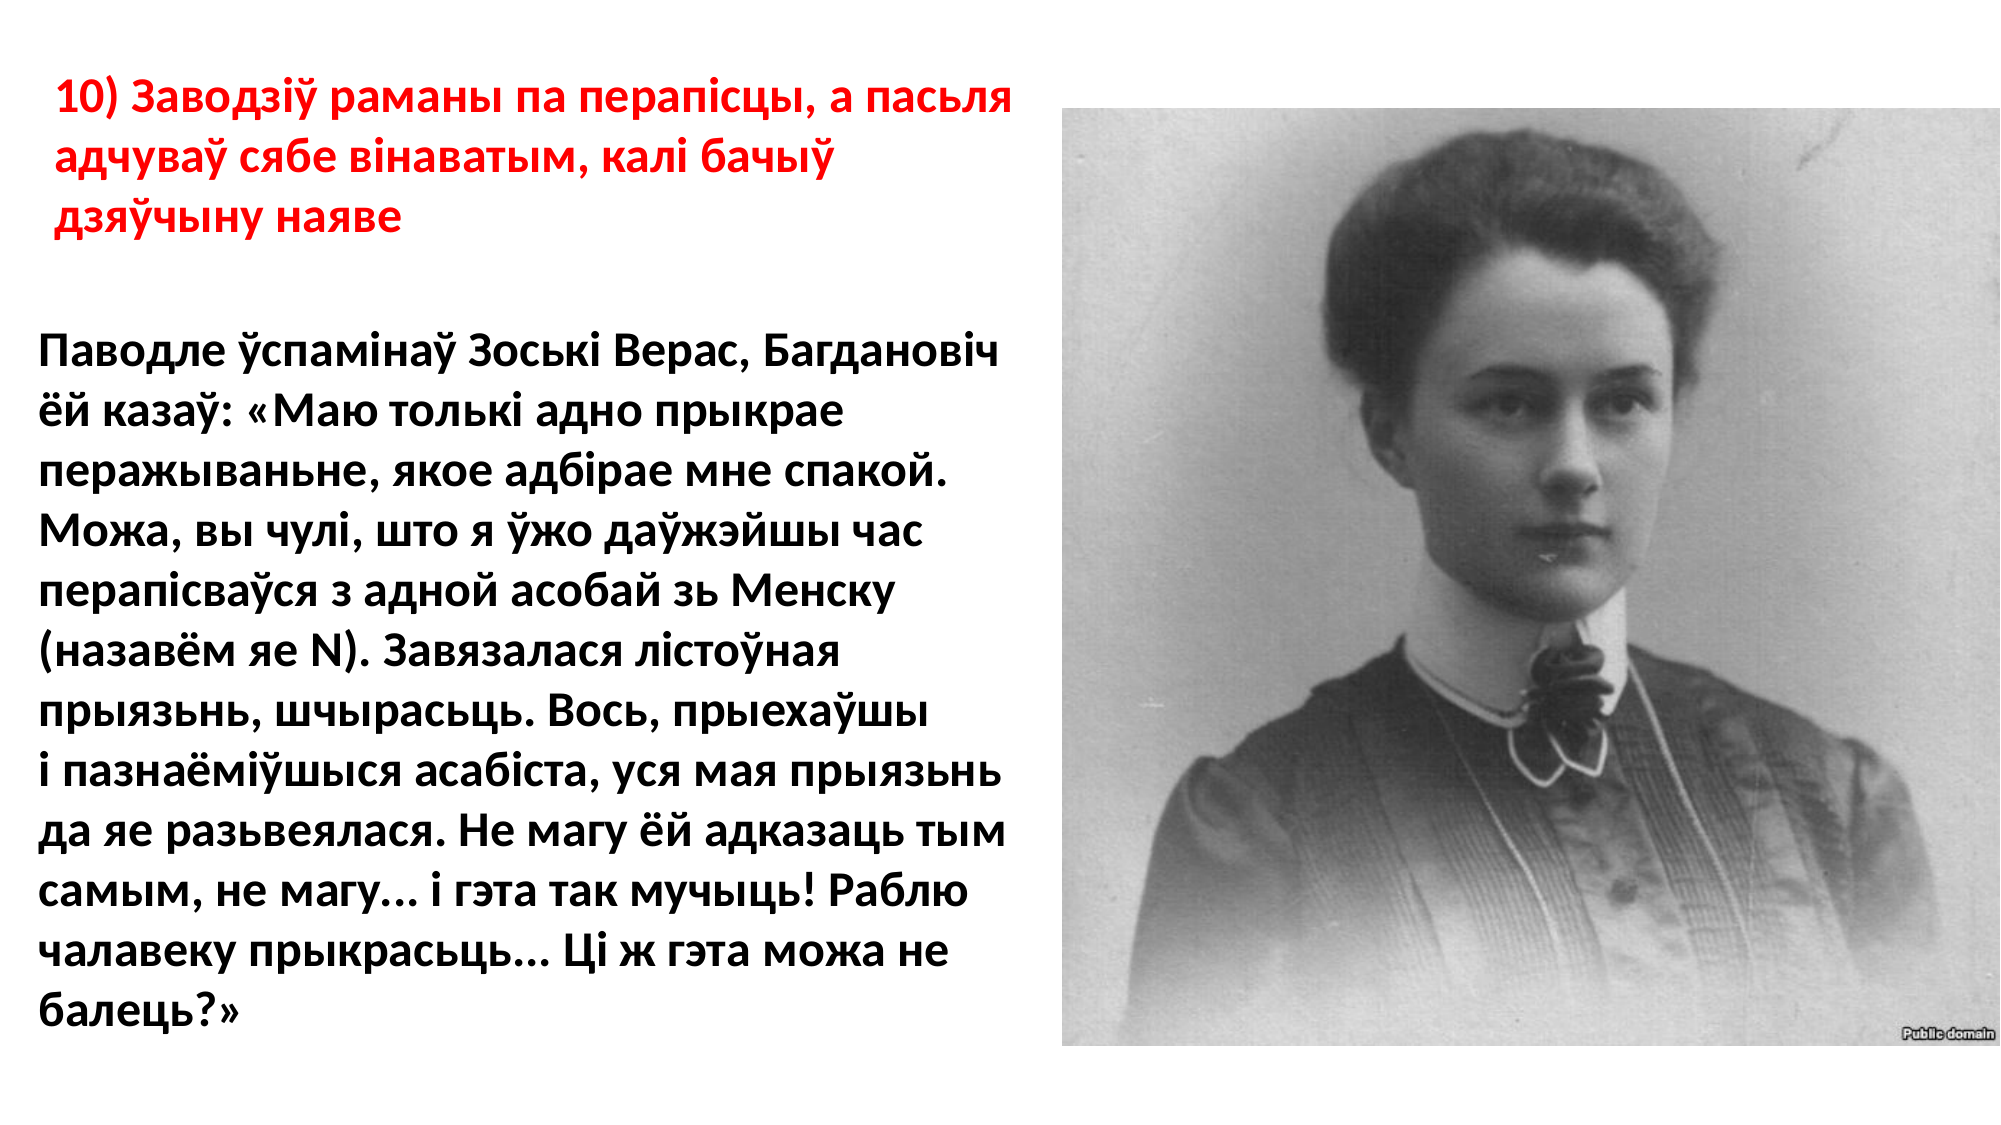

10) Заводзіў раманы па перапісцы, а пасьля адчуваў сябе вінаватым, калі бачыў дзяўчыну наяве
Паводле ўспамінаў Зоські Верас, Багдановіч ёй казаў: «Маю толькі адно прыкрае перажываньне, якое адбірае мне спакой. Можа, вы чулі, што я ўжо даўжэйшы час перапісваўся з адной асобай зь Менску (назавём яе N). Завязалася лістоўная прыязьнь, шчырасьць. Вось, прыехаўшы
і пазнаёміўшыся асабіста, уся мая прыязьнь да яе разьвеялася. Не магу ёй адказаць тым самым, не магу... і гэта так мучыць! Раблю чалавеку прыкрасьць... Ці ж гэта можа не балець?»